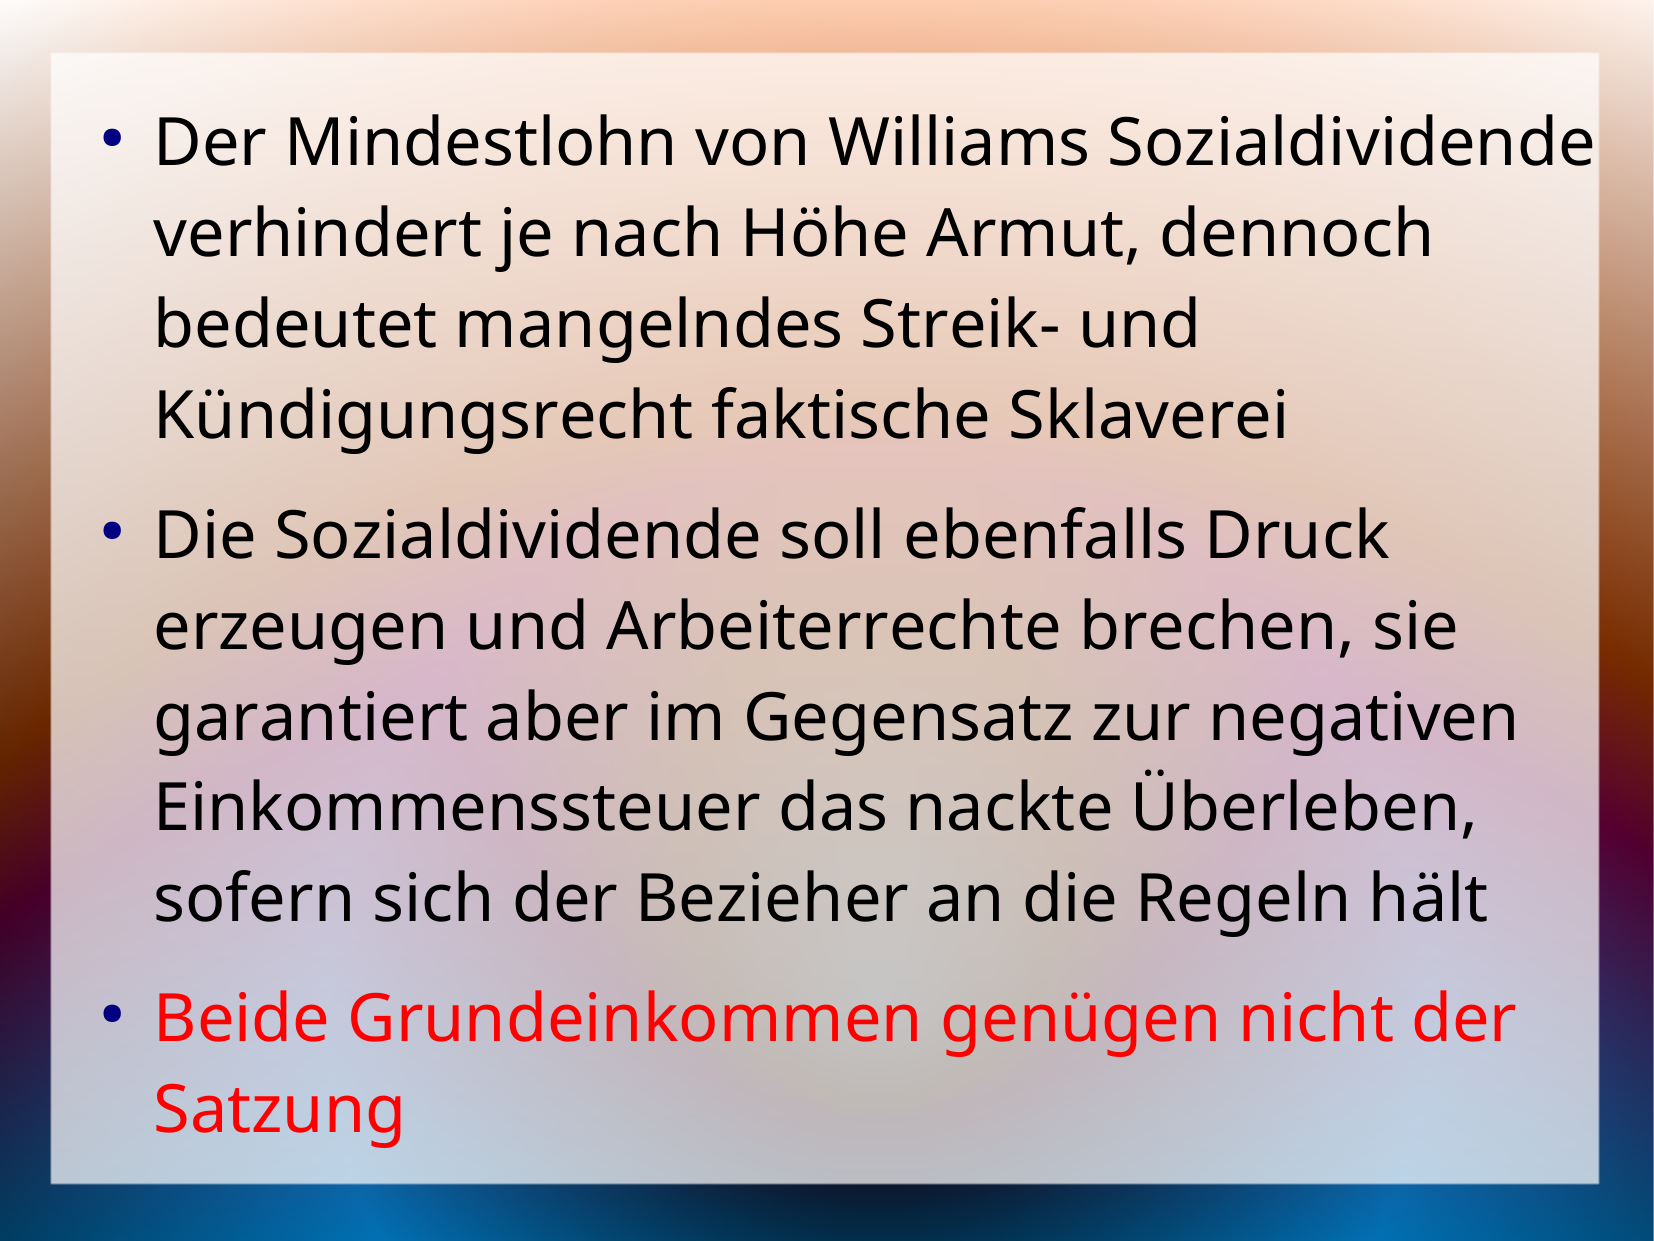

# Der Mindestlohn von Williams Sozialdividende verhindert je nach Höhe Armut, dennoch bedeutet mangelndes Streik- und Kündigungsrecht faktische Sklaverei
Die Sozialdividende soll ebenfalls Druck erzeugen und Arbeiterrechte brechen, sie garantiert aber im Gegensatz zur negativen Einkommenssteuer das nackte Überleben, sofern sich der Bezieher an die Regeln hält
Beide Grundeinkommen genügen nicht der Satzung